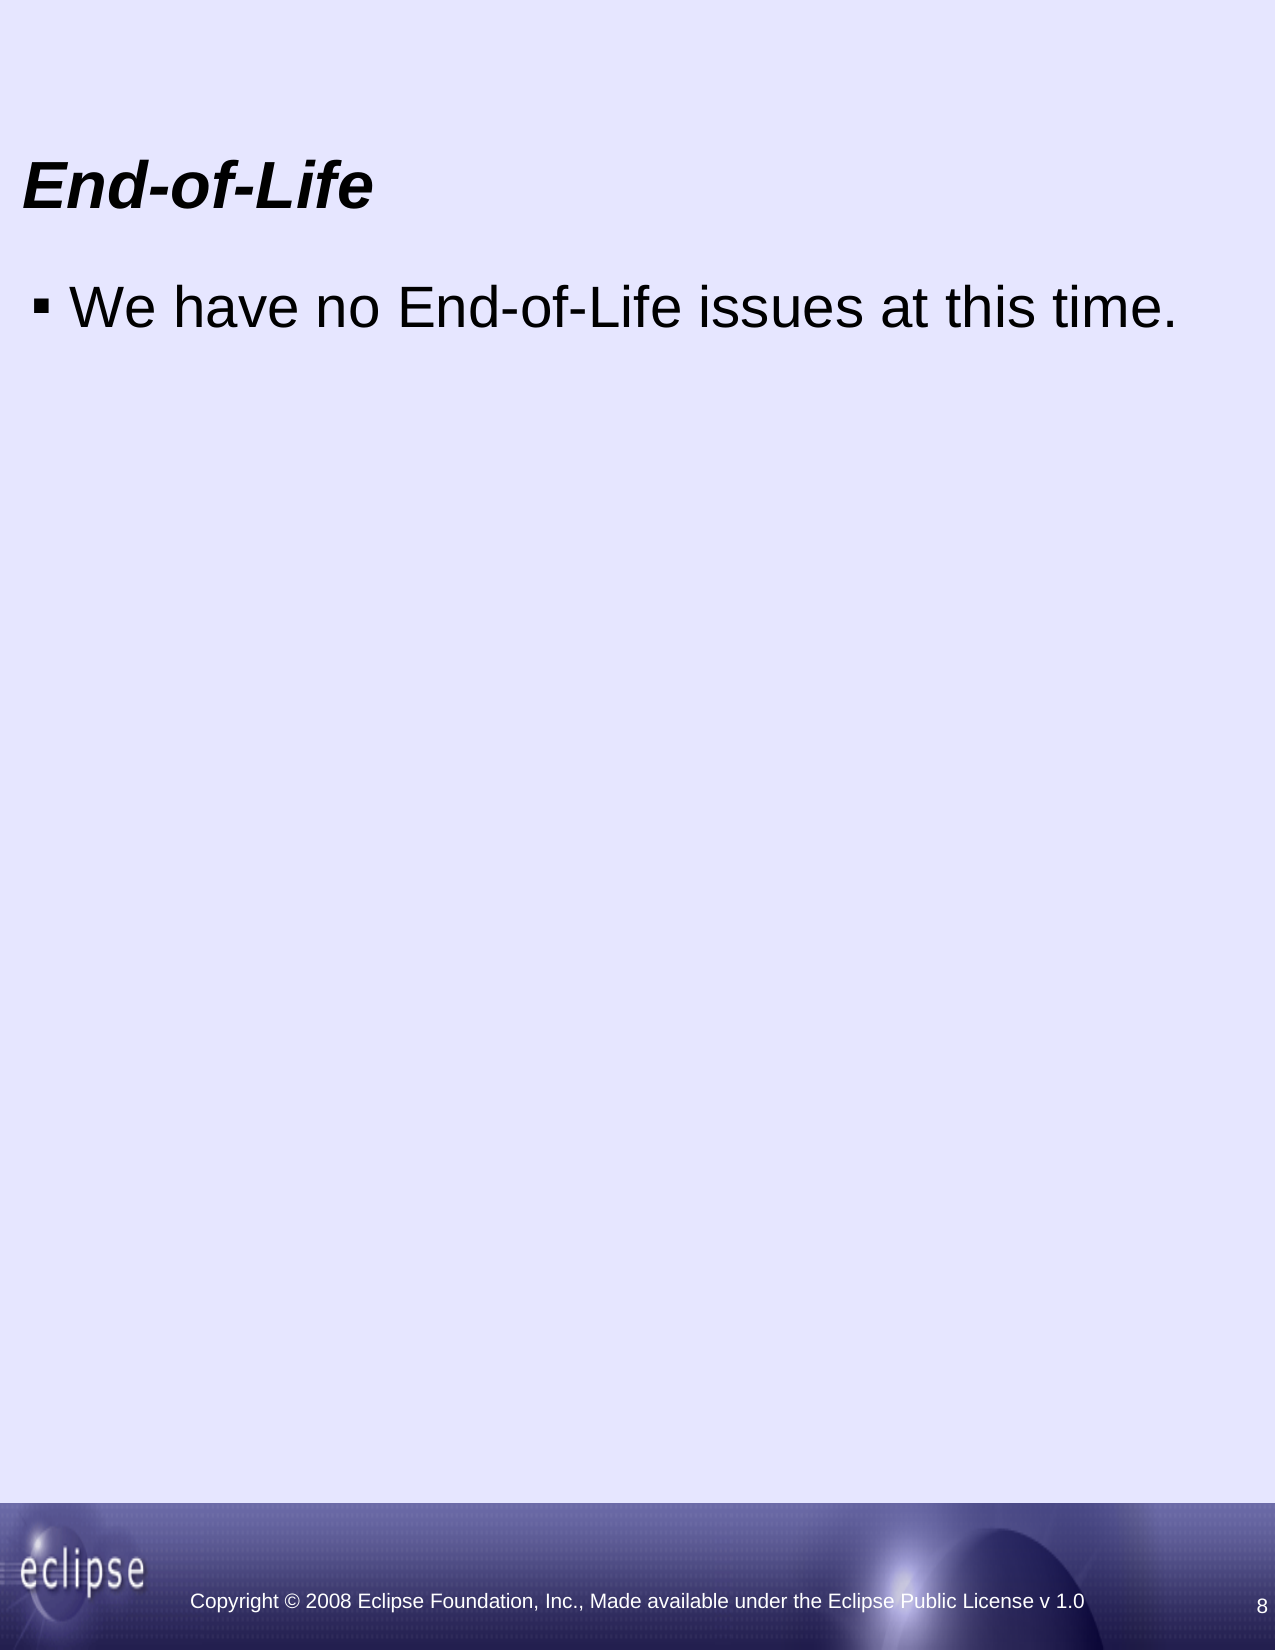

# End-of-Life
We have no End-of-Life issues at this time.
8